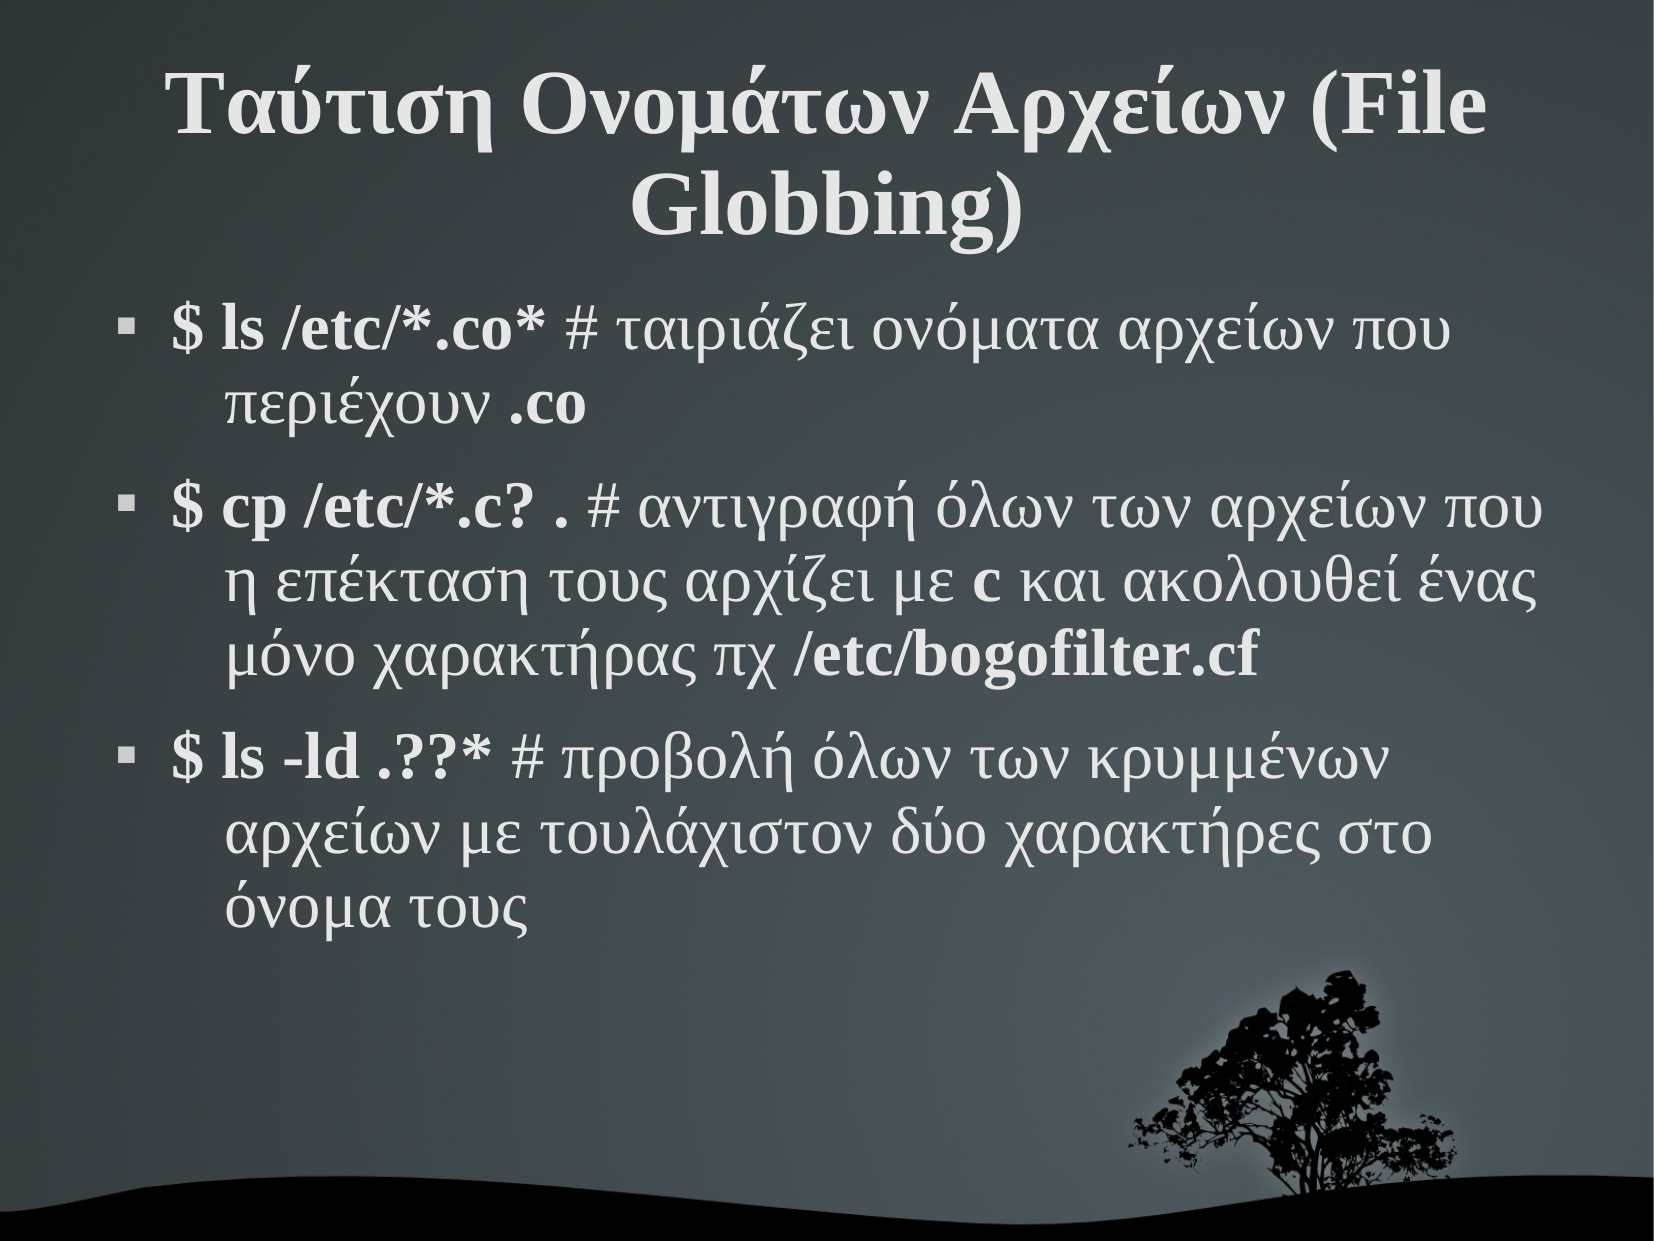

Ταύτιση Ονομάτων Αρχείων (File Globbing)
# $ ls /etc/*.co* # ταιριάζει ονόματα αρχείων που περιέχουν .co
$ cp /etc/*.c? . # αντιγραφή όλων των αρχείων που η επέκταση τους αρχίζει με c και ακολουθεί ένας μόνο χαρακτήρας πχ /etc/bogofilter.cf
$ ls -ld .??* # προβολή όλων των κρυμμένων αρχείων με τουλάχιστον δύο χαρακτήρες στο όνομα τους